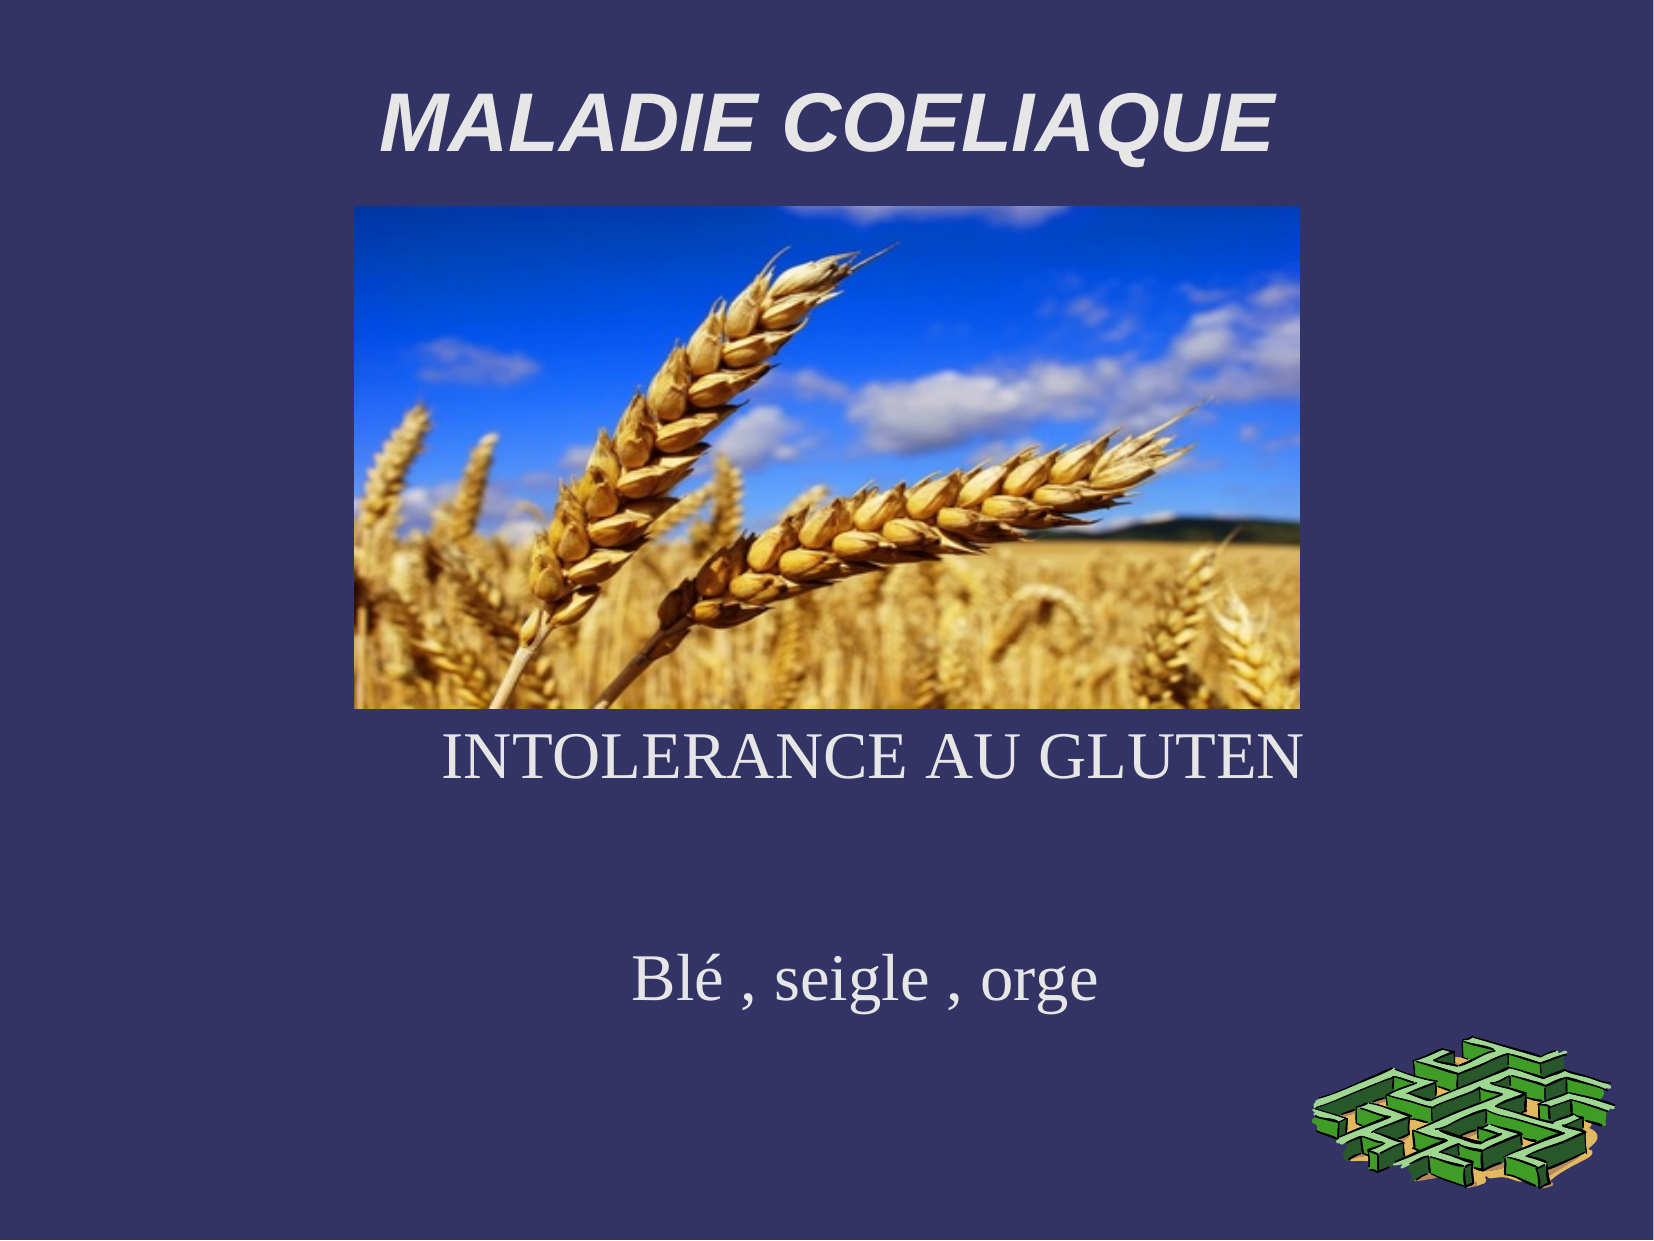

# MALADIE COELIAQUE
INTOLERANCE AU GLUTEN
Blé , seigle , orge